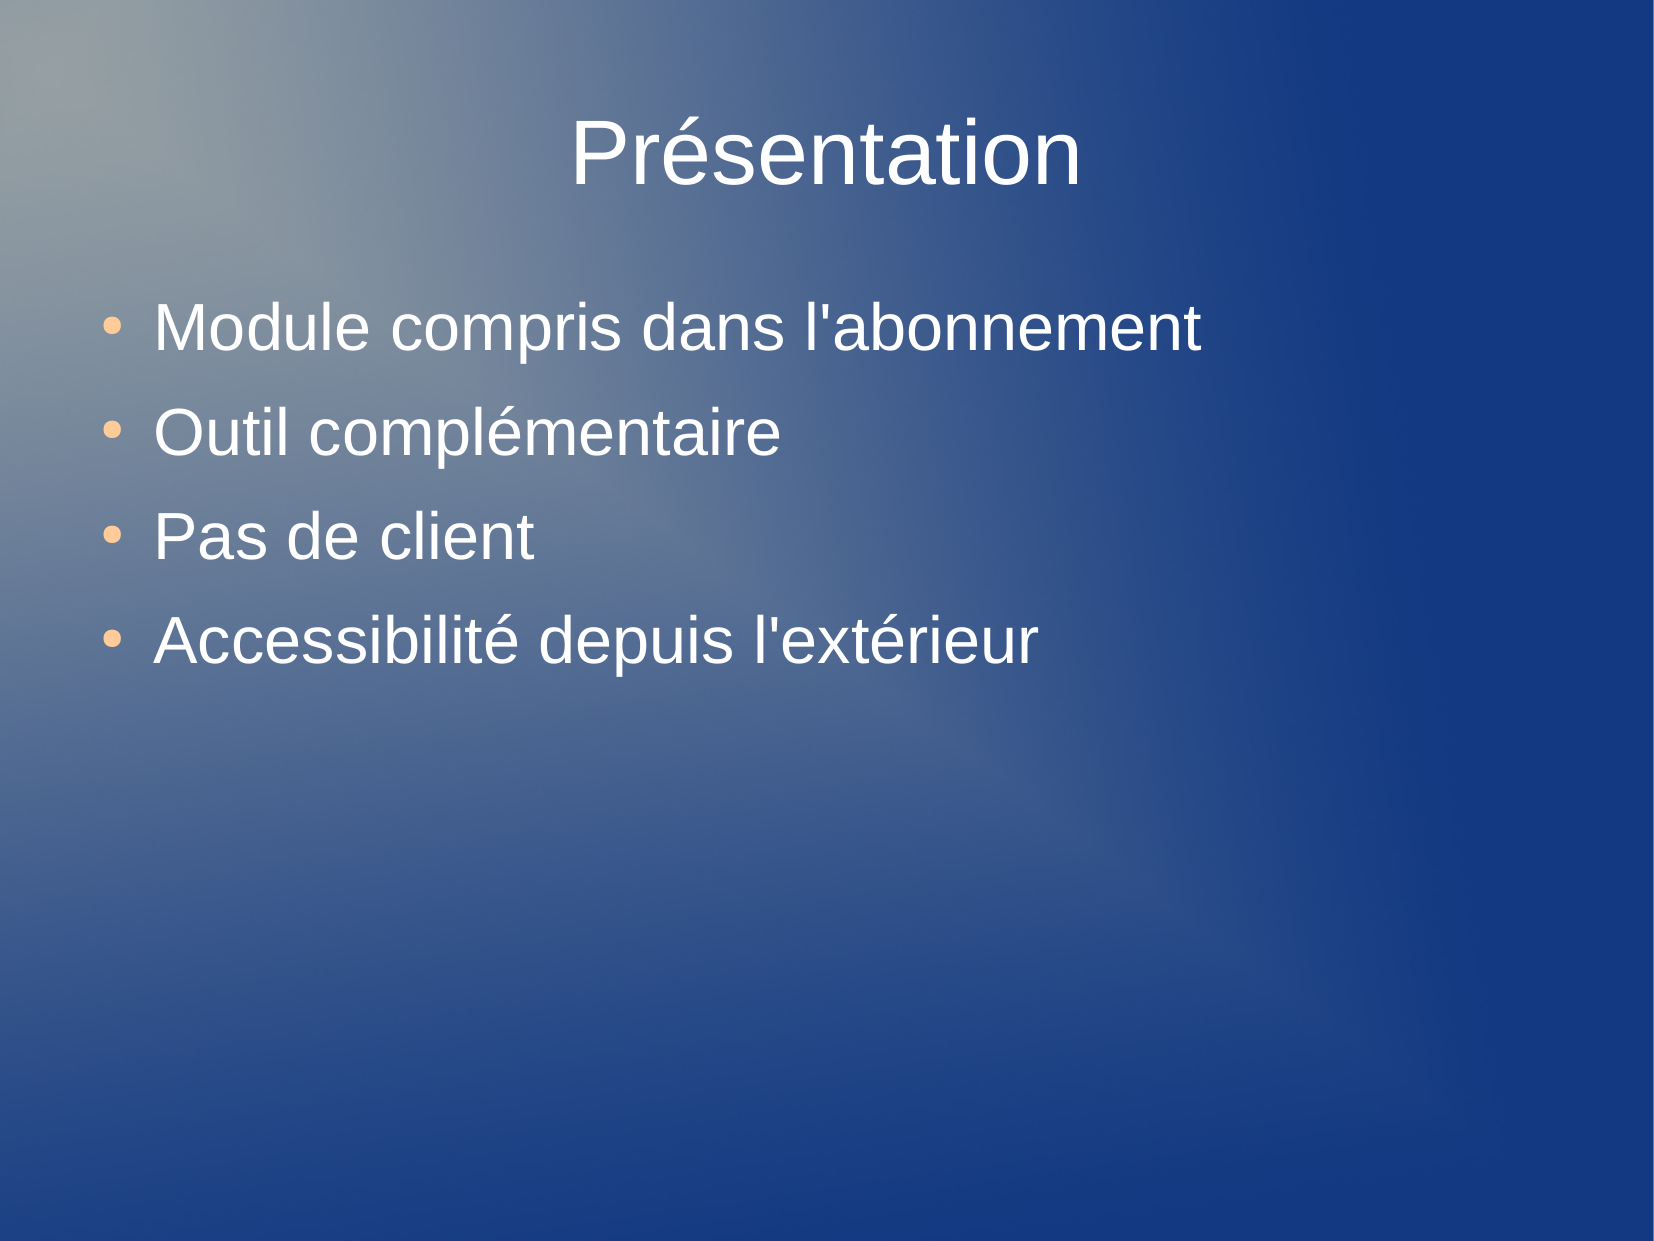

# Présentation
Module compris dans l'abonnement
Outil complémentaire
Pas de client
Accessibilité depuis l'extérieur